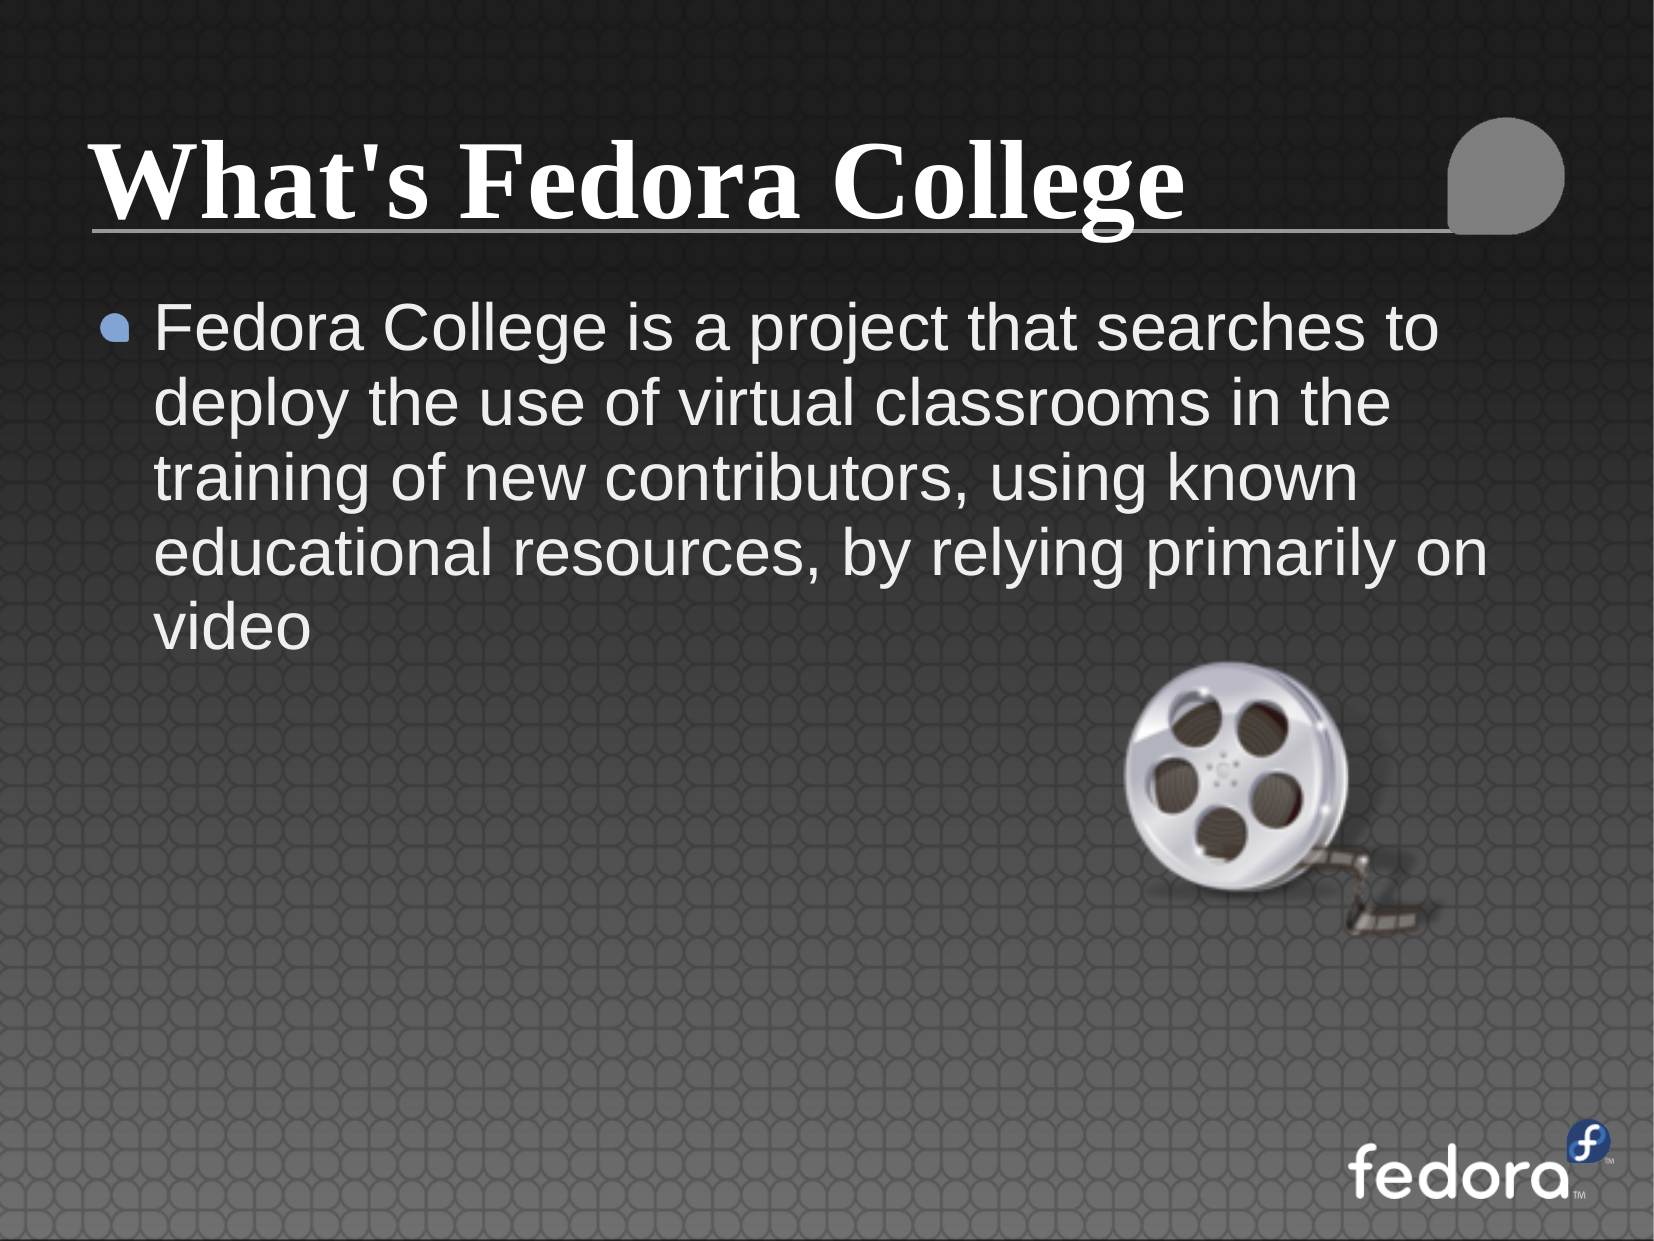

# What's Fedora College
Fedora College is a project that searches to deploy the use of virtual classrooms in the training of new contributors, using known educational resources, by relying primarily on video